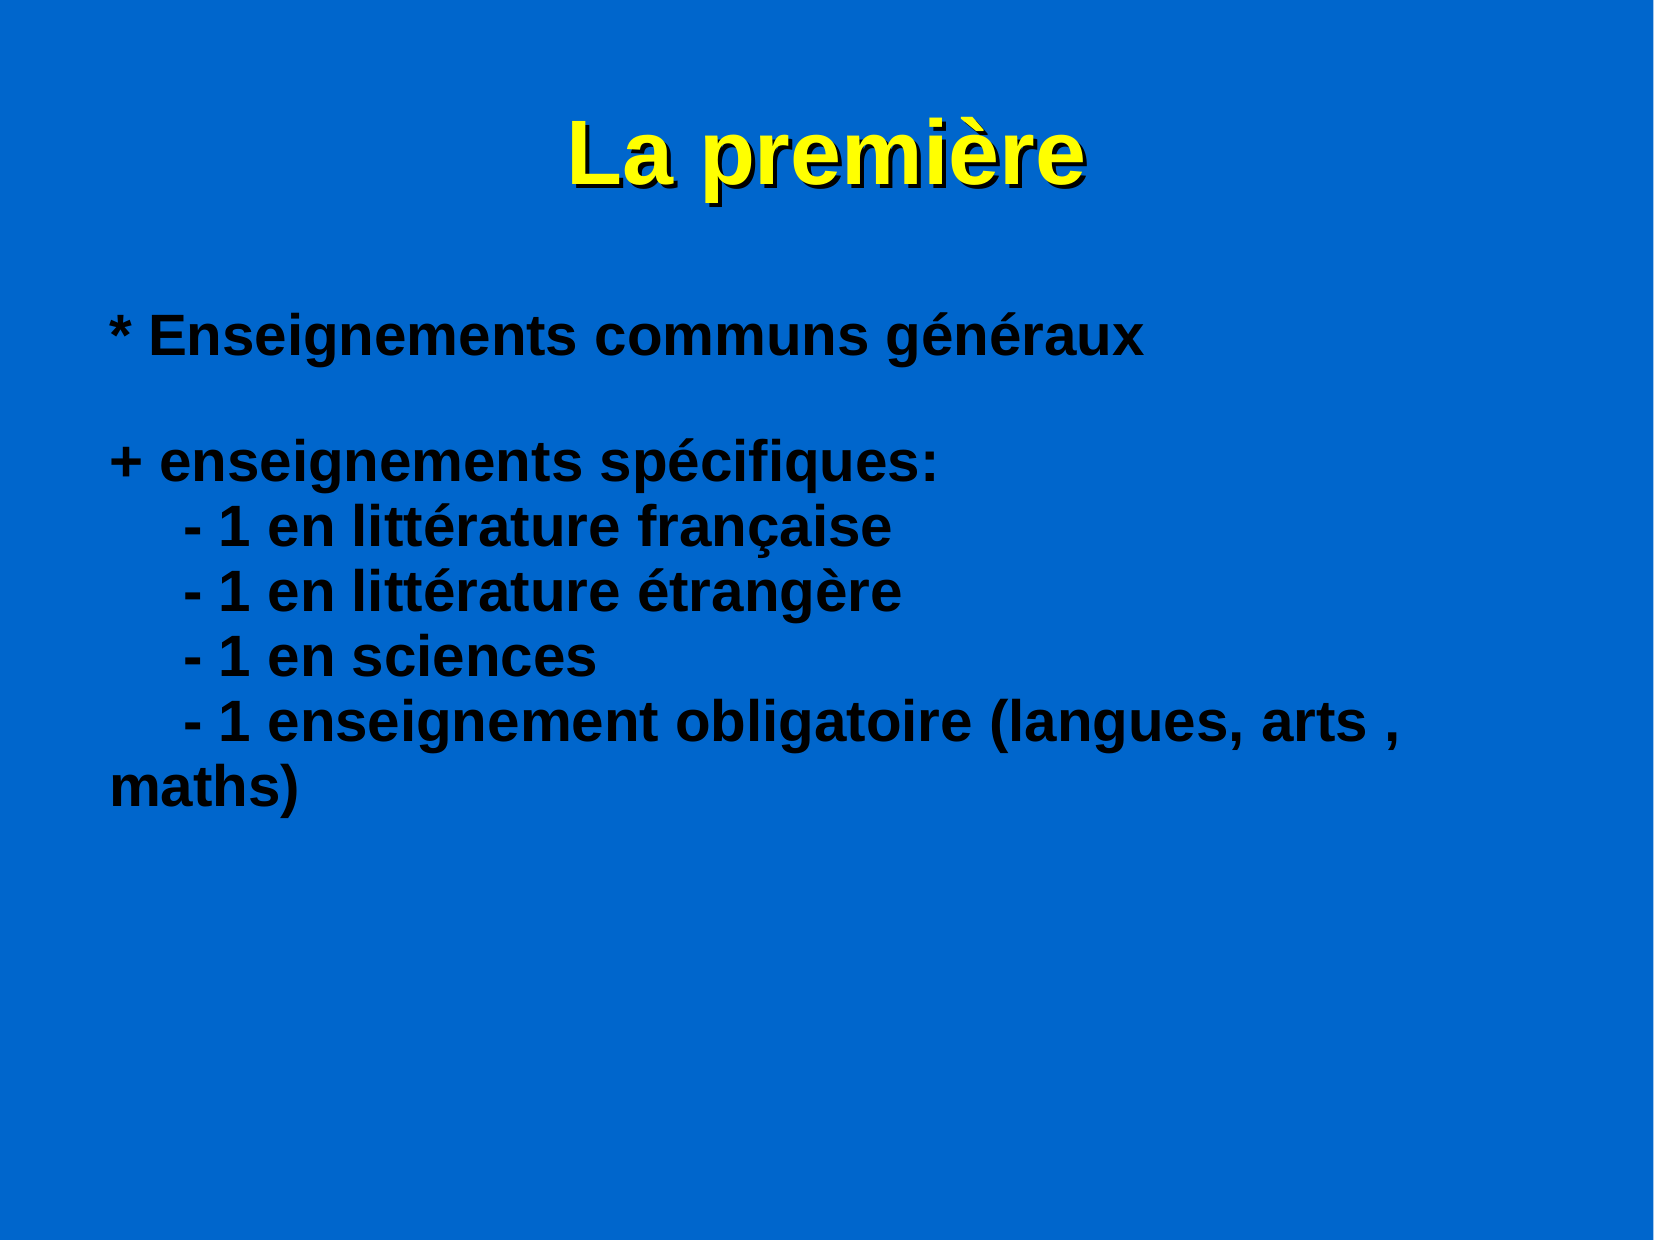

# La première
* Enseignements communs généraux
+ enseignements spécifiques:
	- 1 en littérature française
	- 1 en littérature étrangère
	- 1 en sciences
	- 1 enseignement obligatoire (langues, arts , maths)